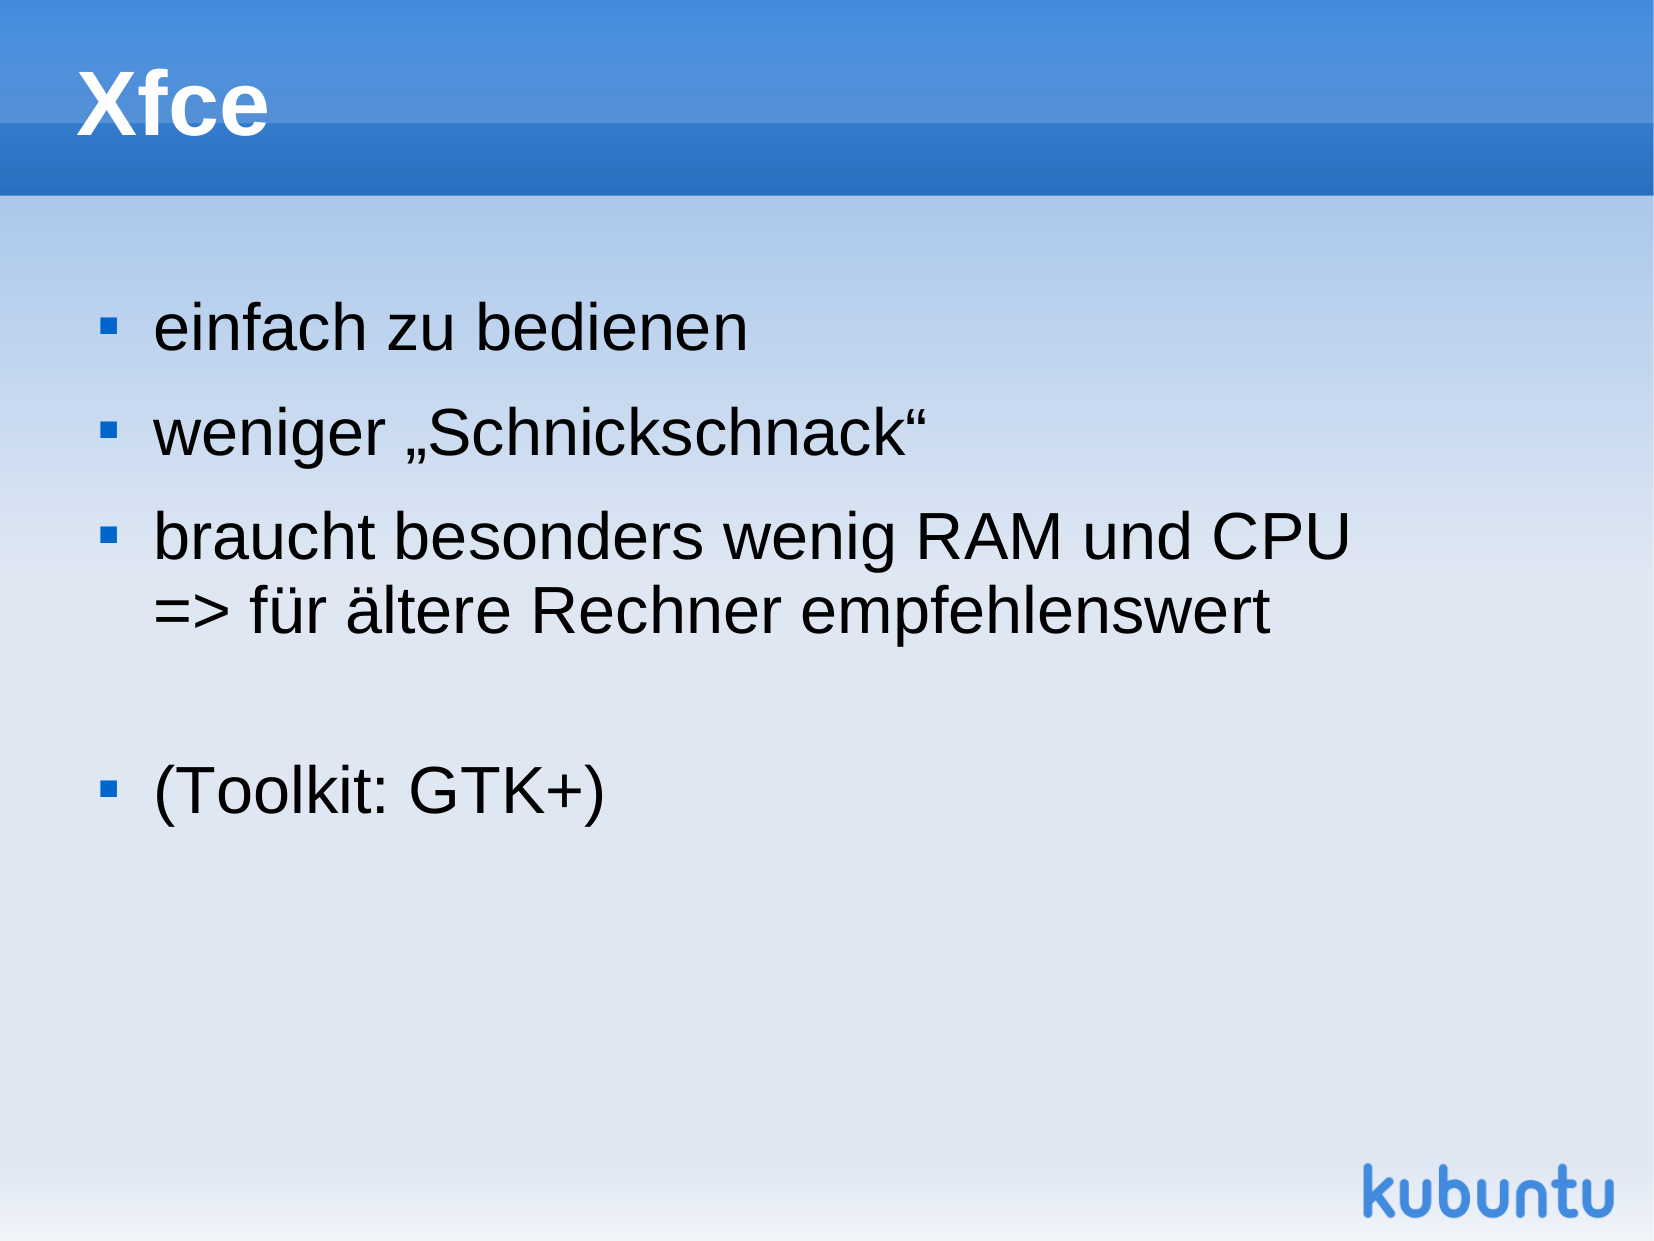

# Xfce
einfach zu bedienen
weniger „Schnickschnack“
braucht besonders wenig RAM und CPU
=> für ältere Rechner empfehlenswert
(Toolkit: GTK+)